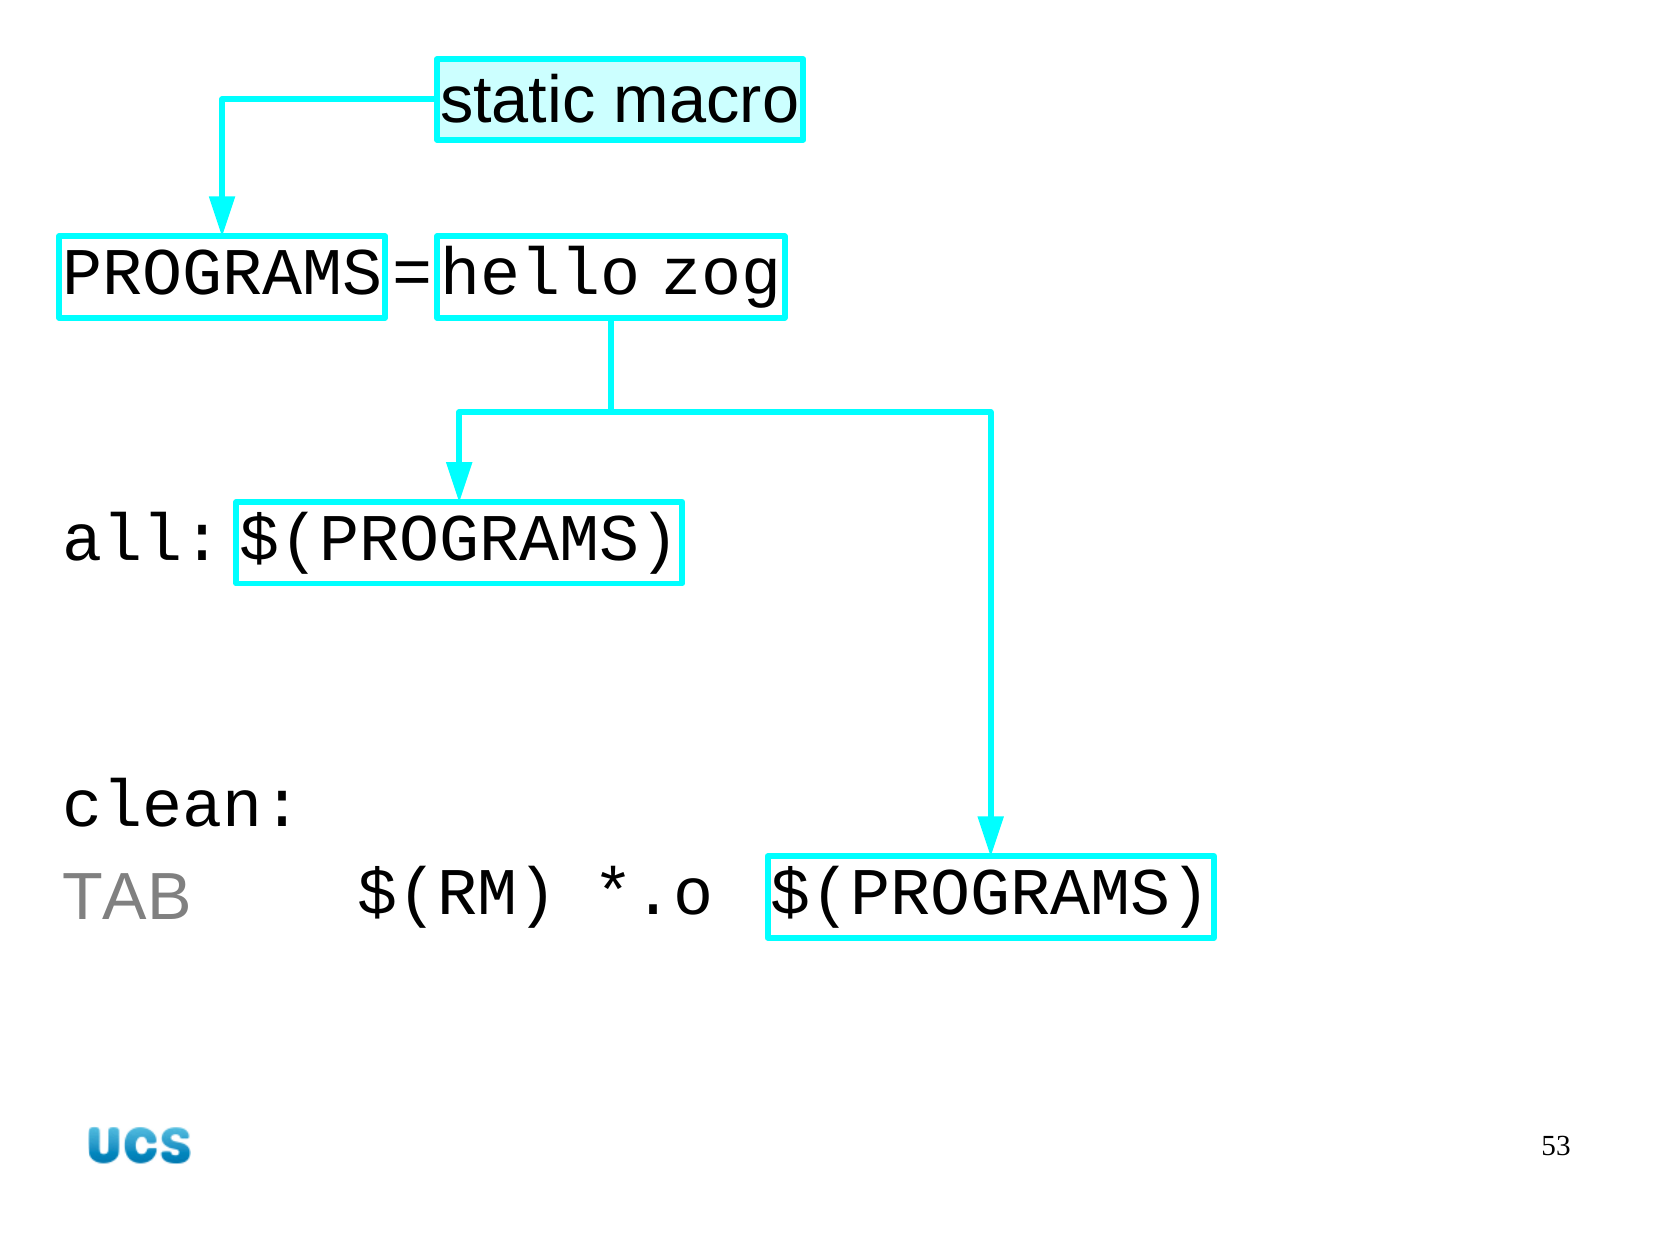

static macro
PROGRAMS
=
hello	zog
all:
$(PROGRAMS)
clean:
TAB
$(RM)
*.o
$(PROGRAMS)
53